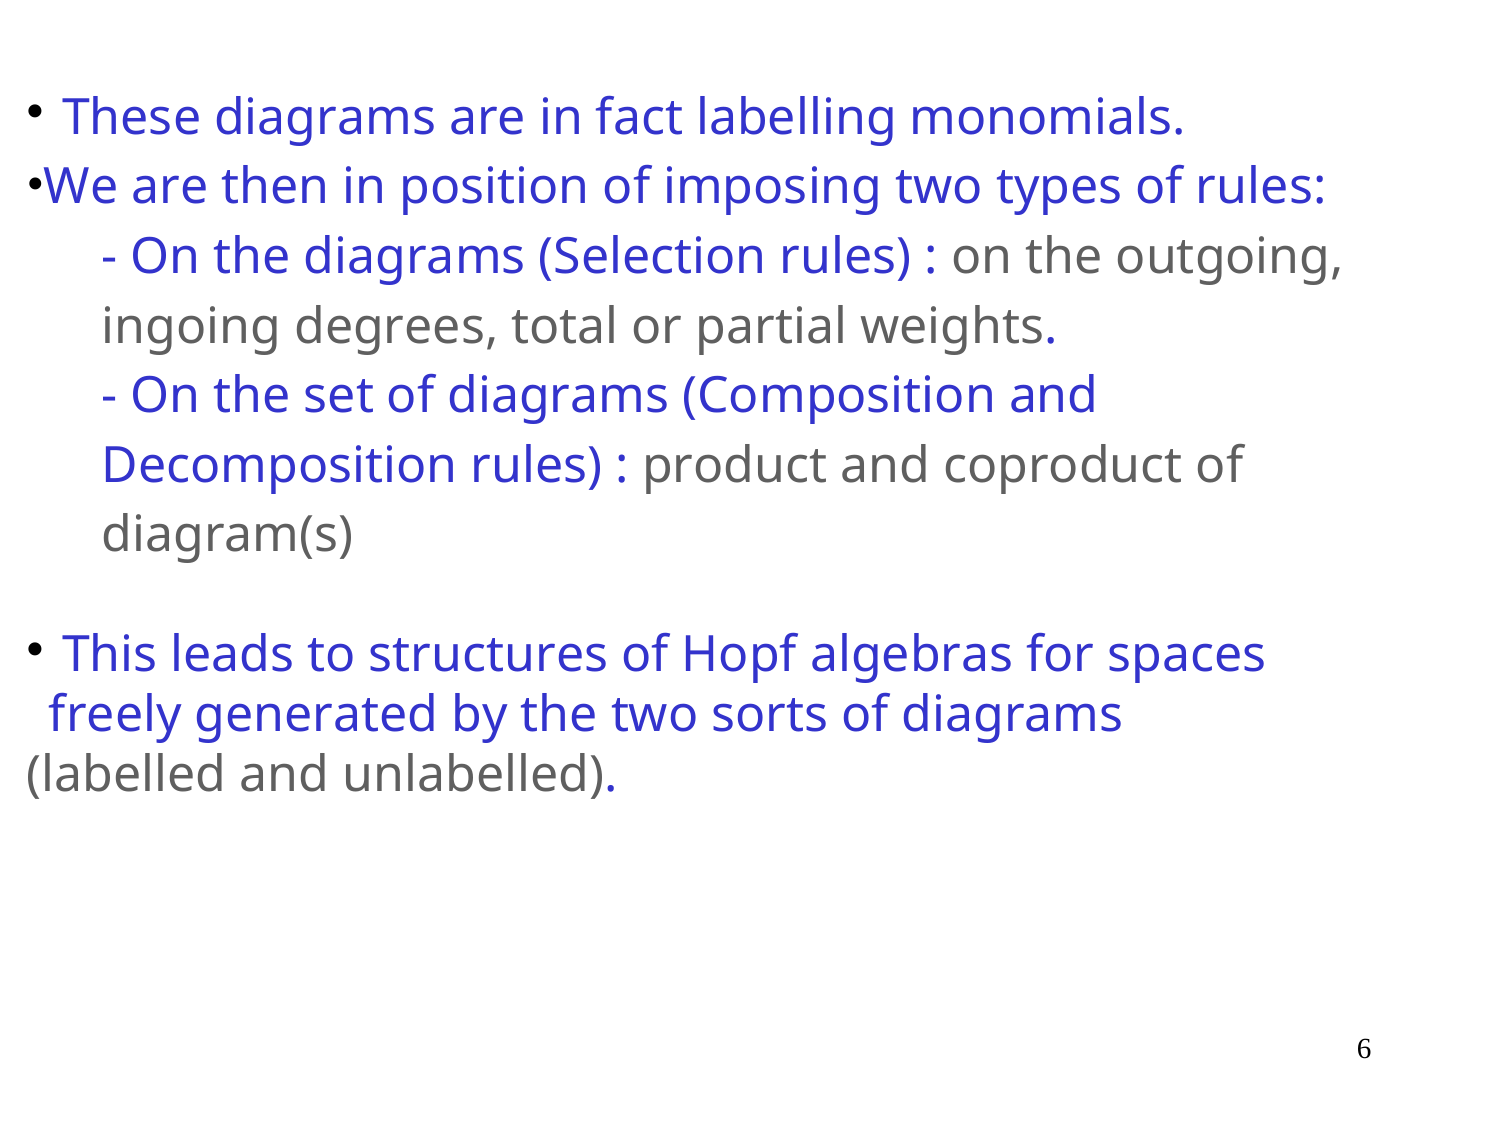

These diagrams are in fact labelling monomials.
We are then in position of imposing two types of rules:
- On the diagrams (Selection rules) : on the outgoing, ingoing degrees, total or partial weights.
- On the set of diagrams (Composition and Decomposition rules) : product and coproduct of diagram(s)
 This leads to structures of Hopf algebras for spaces
freely generated by the two sorts of diagrams
(labelled and unlabelled).
6